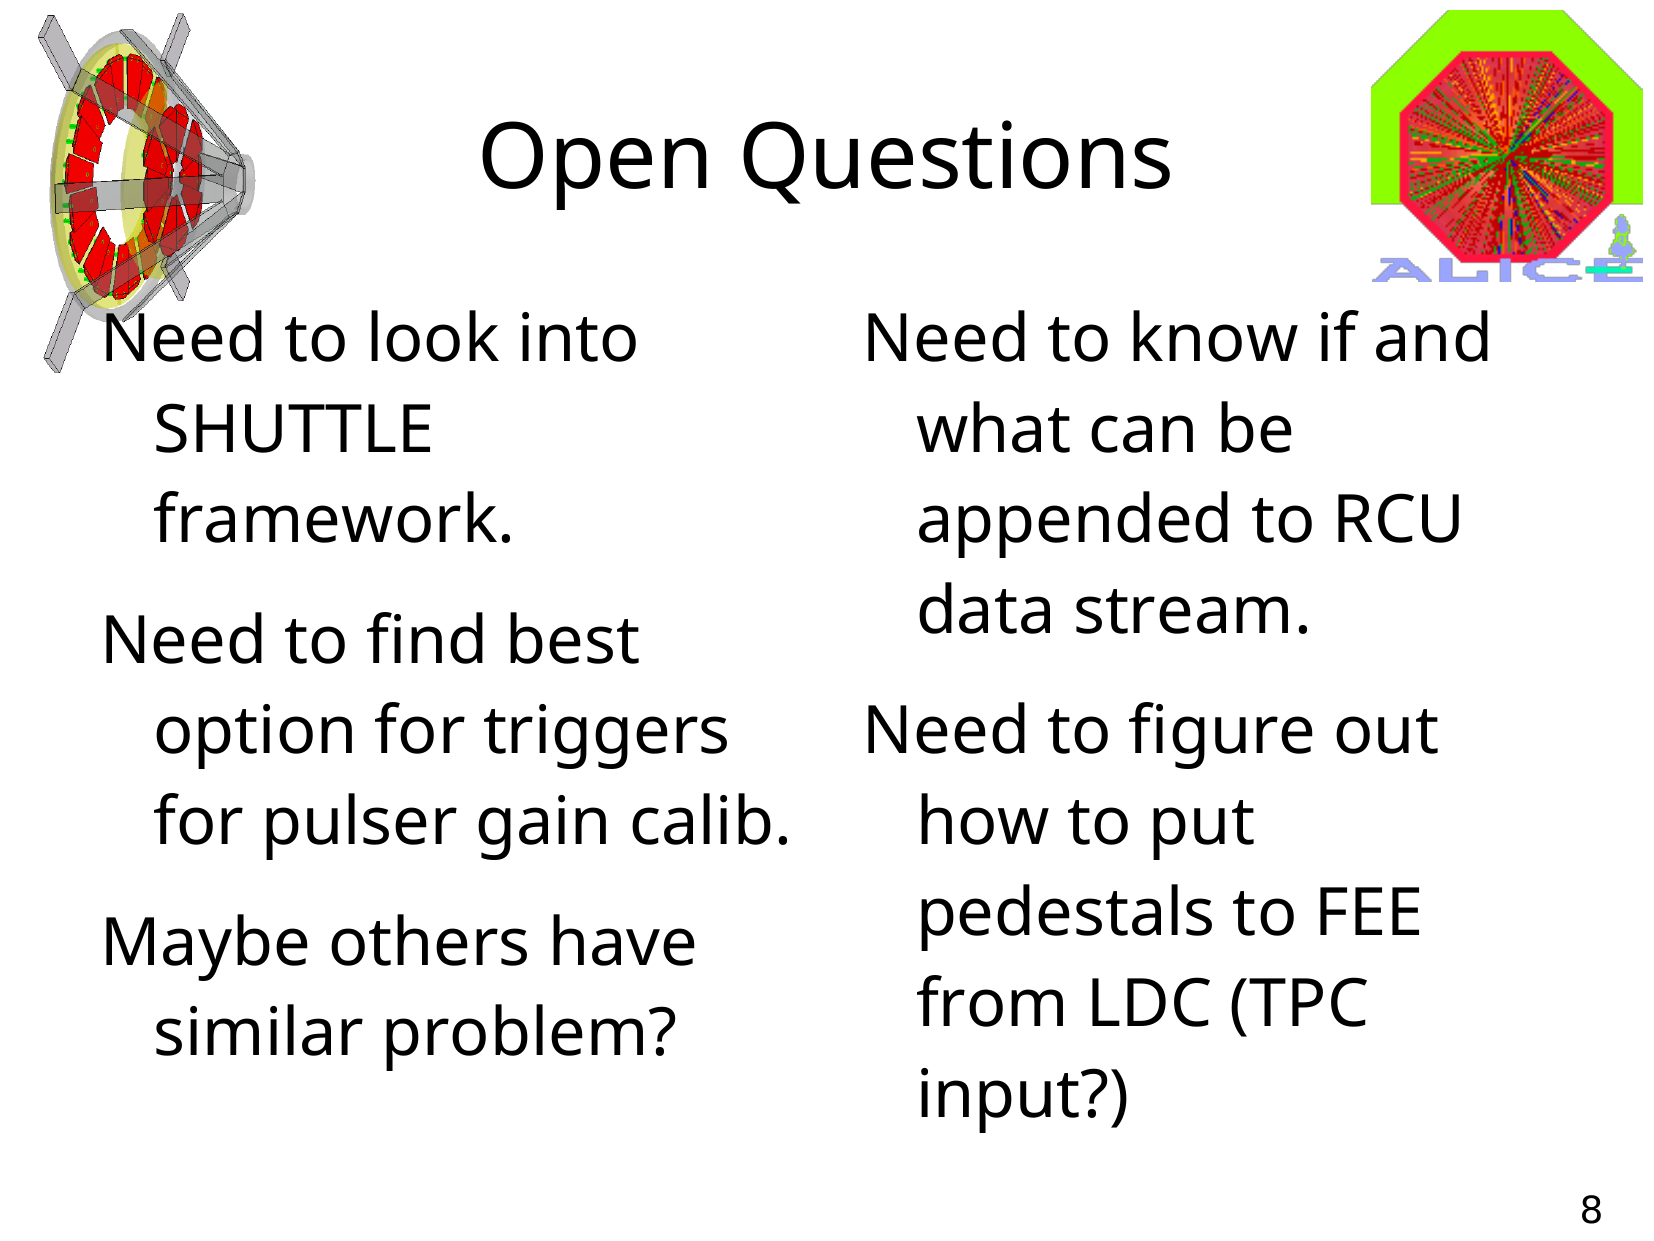

# Open Questions
Need to look into SHUTTLE framework.
Need to find best option for triggers for pulser gain calib.
Maybe others have similar problem?
Need to know if and what can be appended to RCU data stream.
Need to figure out how to put pedestals to FEE from LDC (TPC input?)